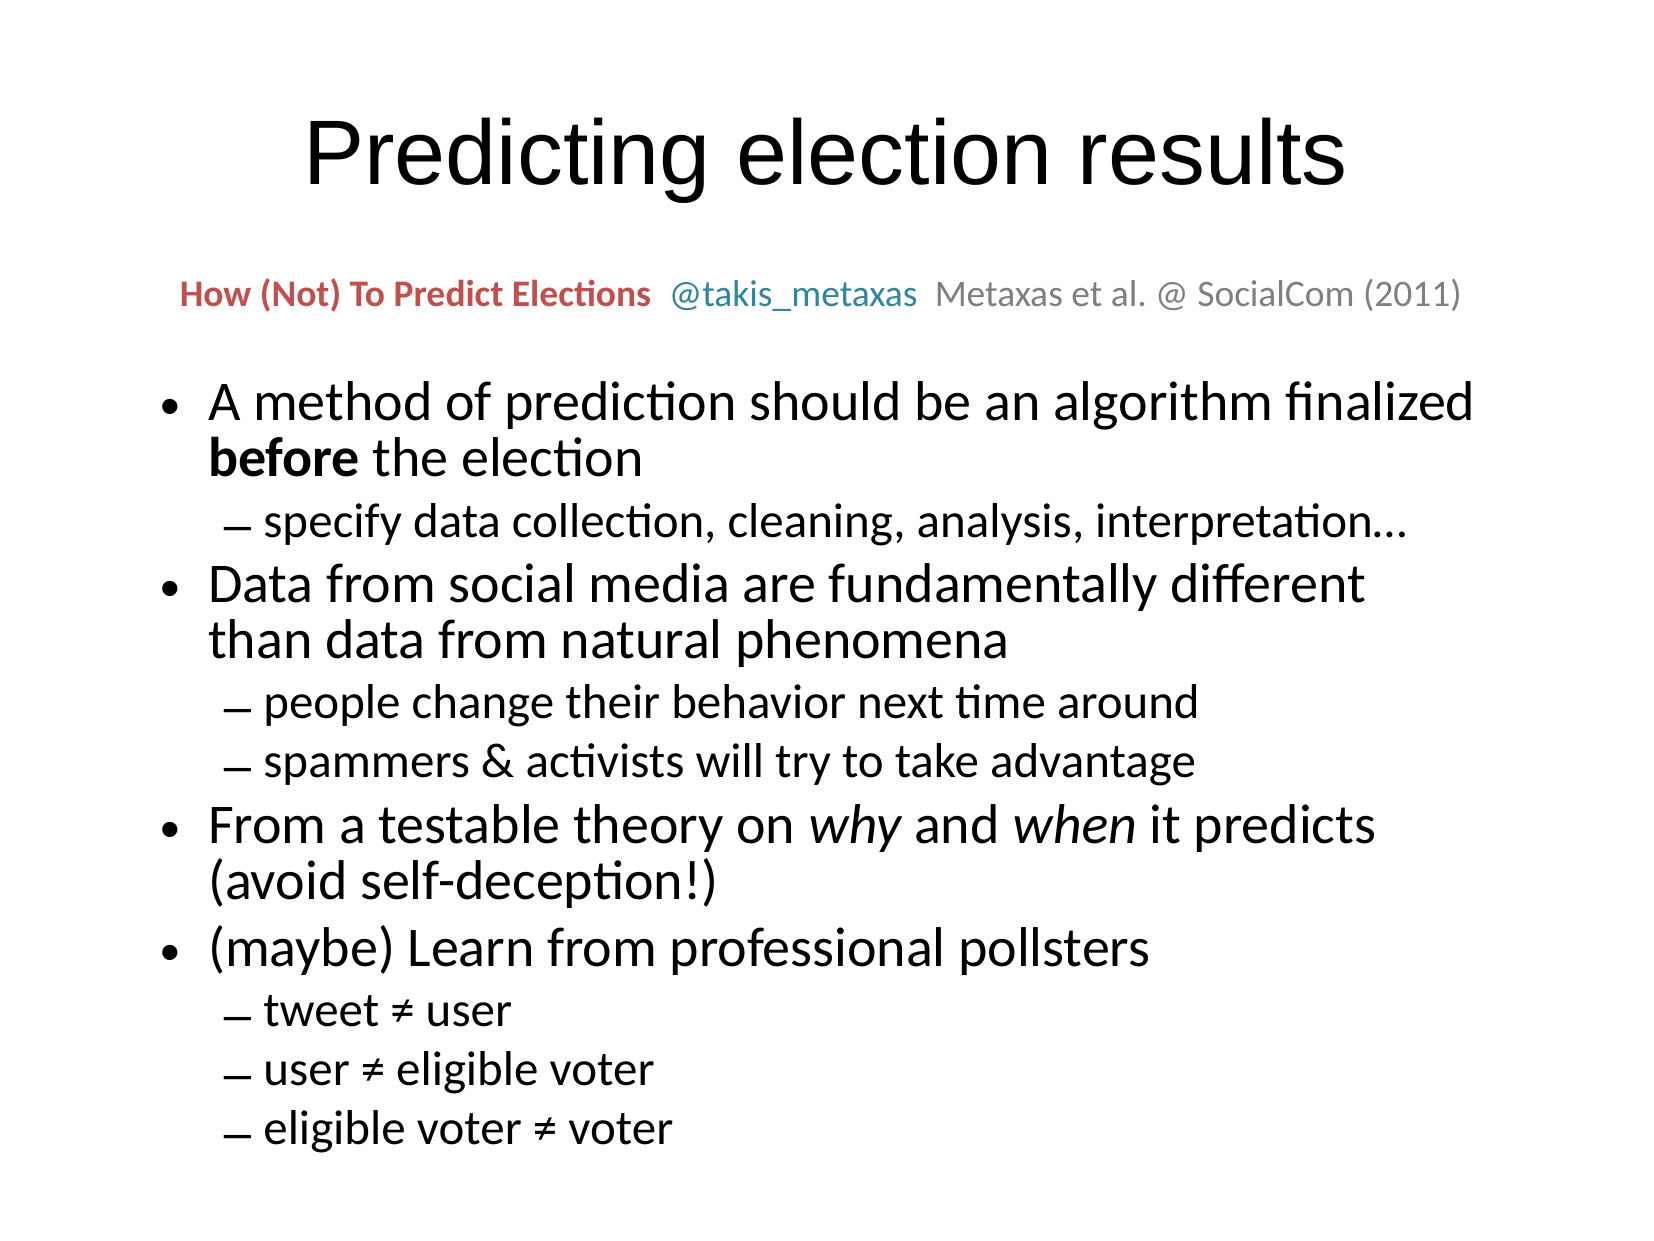

# Predicting election results
How (Not) To Predict Elections @takis_metaxas Metaxas et al. @ SocialCom (2011)
A method of prediction should be an algorithm finalized before the election
specify data collection, cleaning, analysis, interpretation…
Data from social media are fundamentally different than data from natural phenomena
people change their behavior next time around
spammers & activists will try to take advantage
From a testable theory on why and when it predicts (avoid self-deception!)
(maybe) Learn from professional pollsters
tweet ≠ user
user ≠ eligible voter
eligible voter ≠ voter